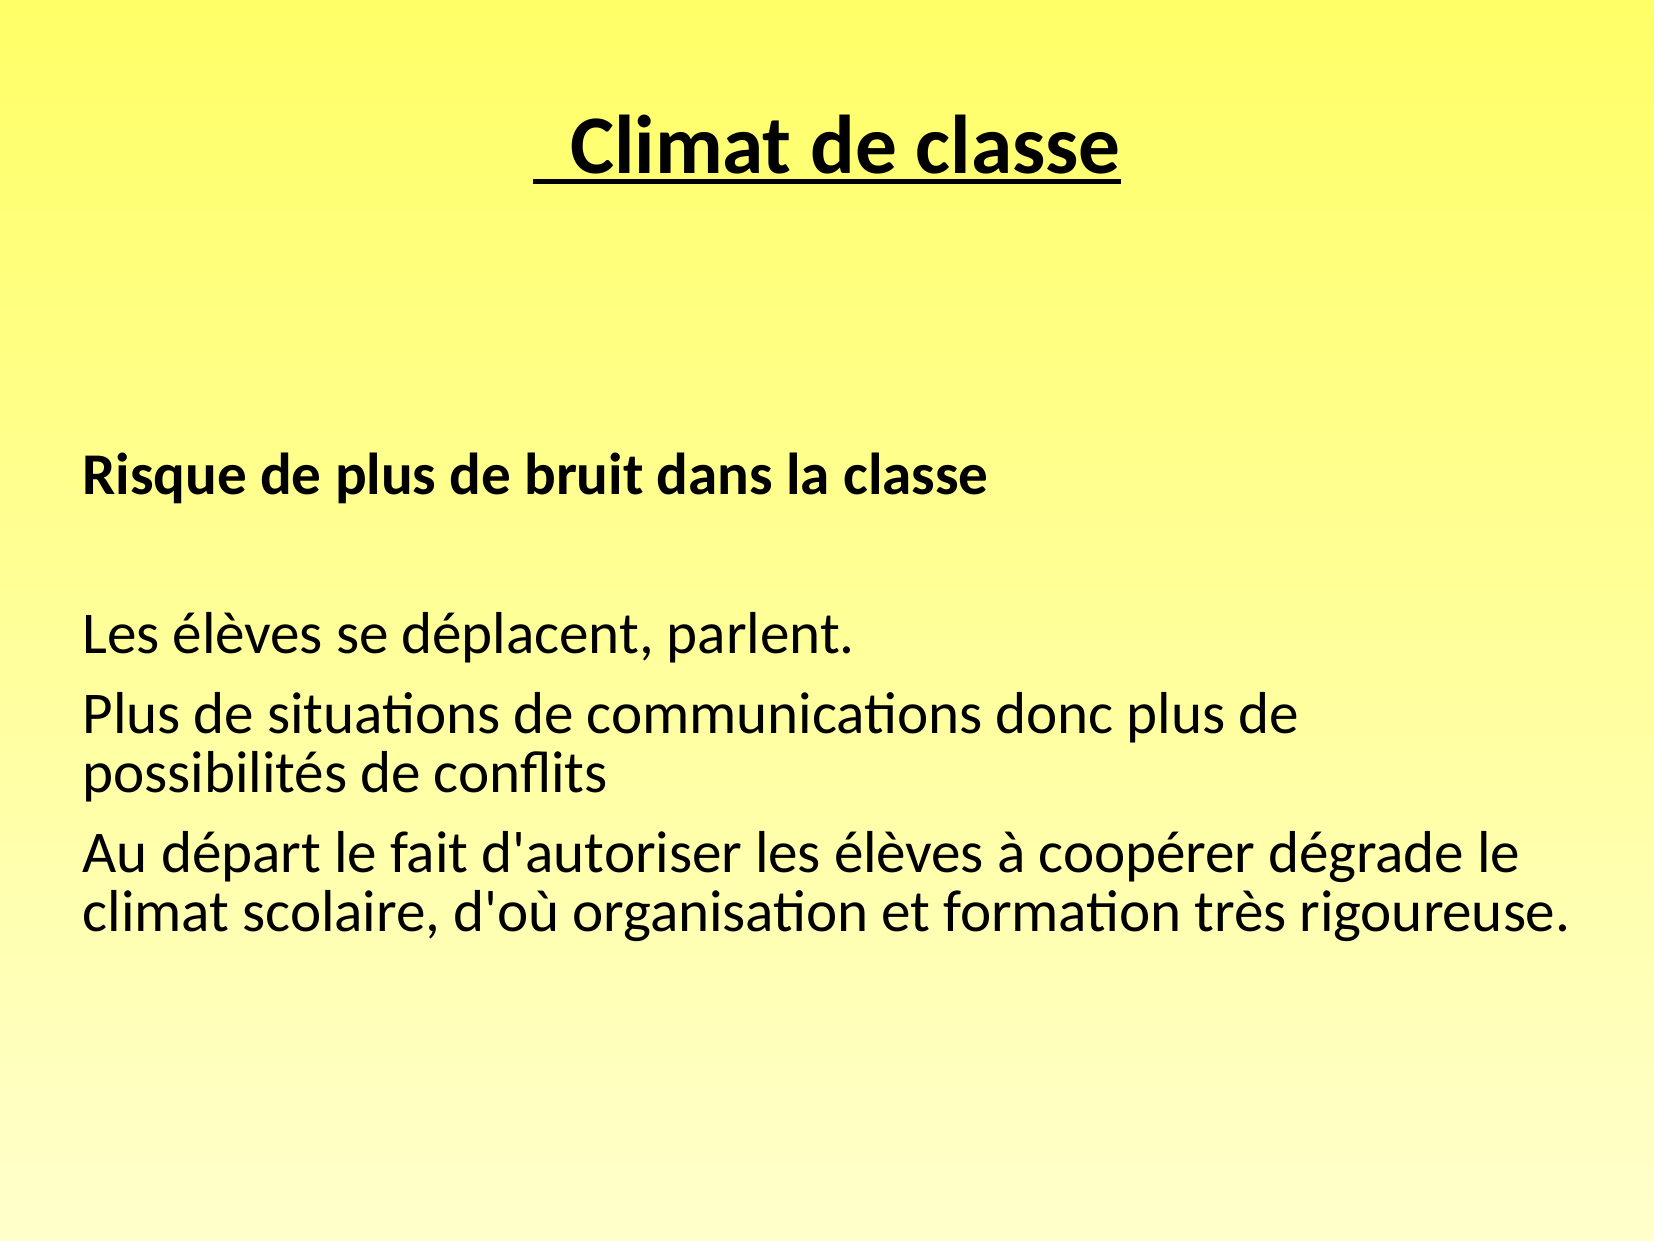

# Climat de classe
Risque de plus de bruit dans la classe
Les élèves se déplacent, parlent.
Plus de situations de communications donc plus de possibilités de conflits
Au départ le fait d'autoriser les élèves à coopérer dégrade le climat scolaire, d'où organisation et formation très rigoureuse.